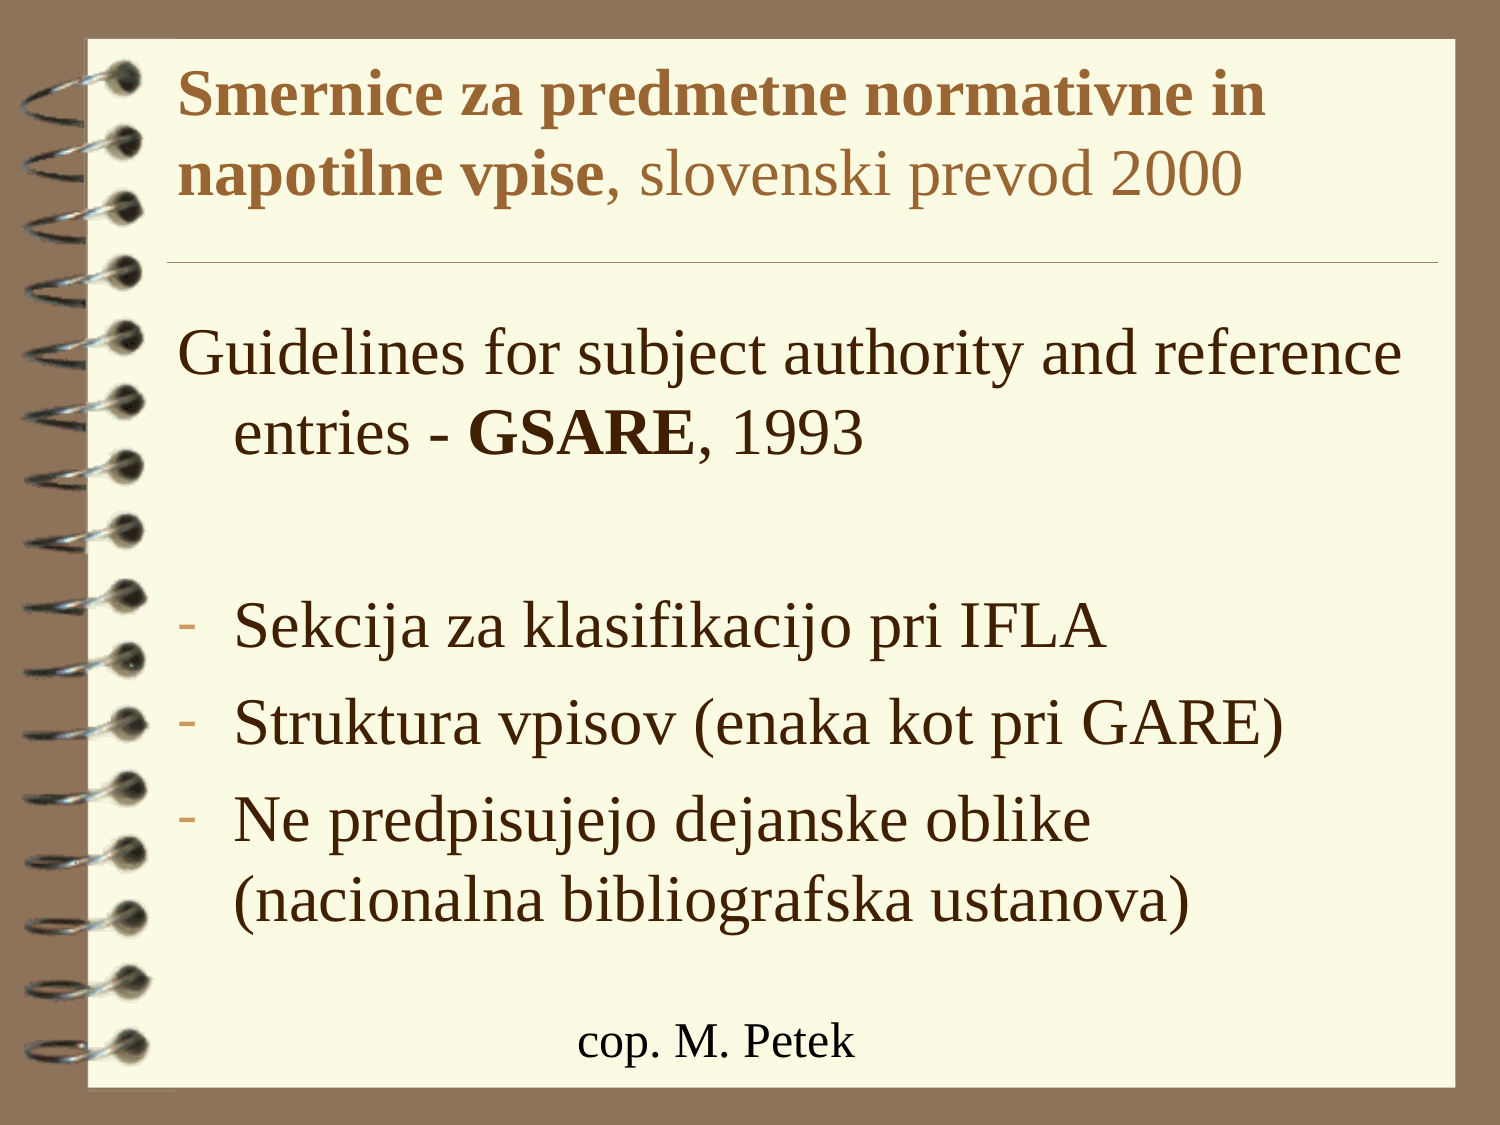

# Smernice za predmetne normativne in napotilne vpise, slovenski prevod 2000
Guidelines for subject authority and reference entries - GSARE, 1993
Sekcija za klasifikacijo pri IFLA
Struktura vpisov (enaka kot pri GARE)
Ne predpisujejo dejanske oblike (nacionalna bibliografska ustanova)
cop. M. Petek